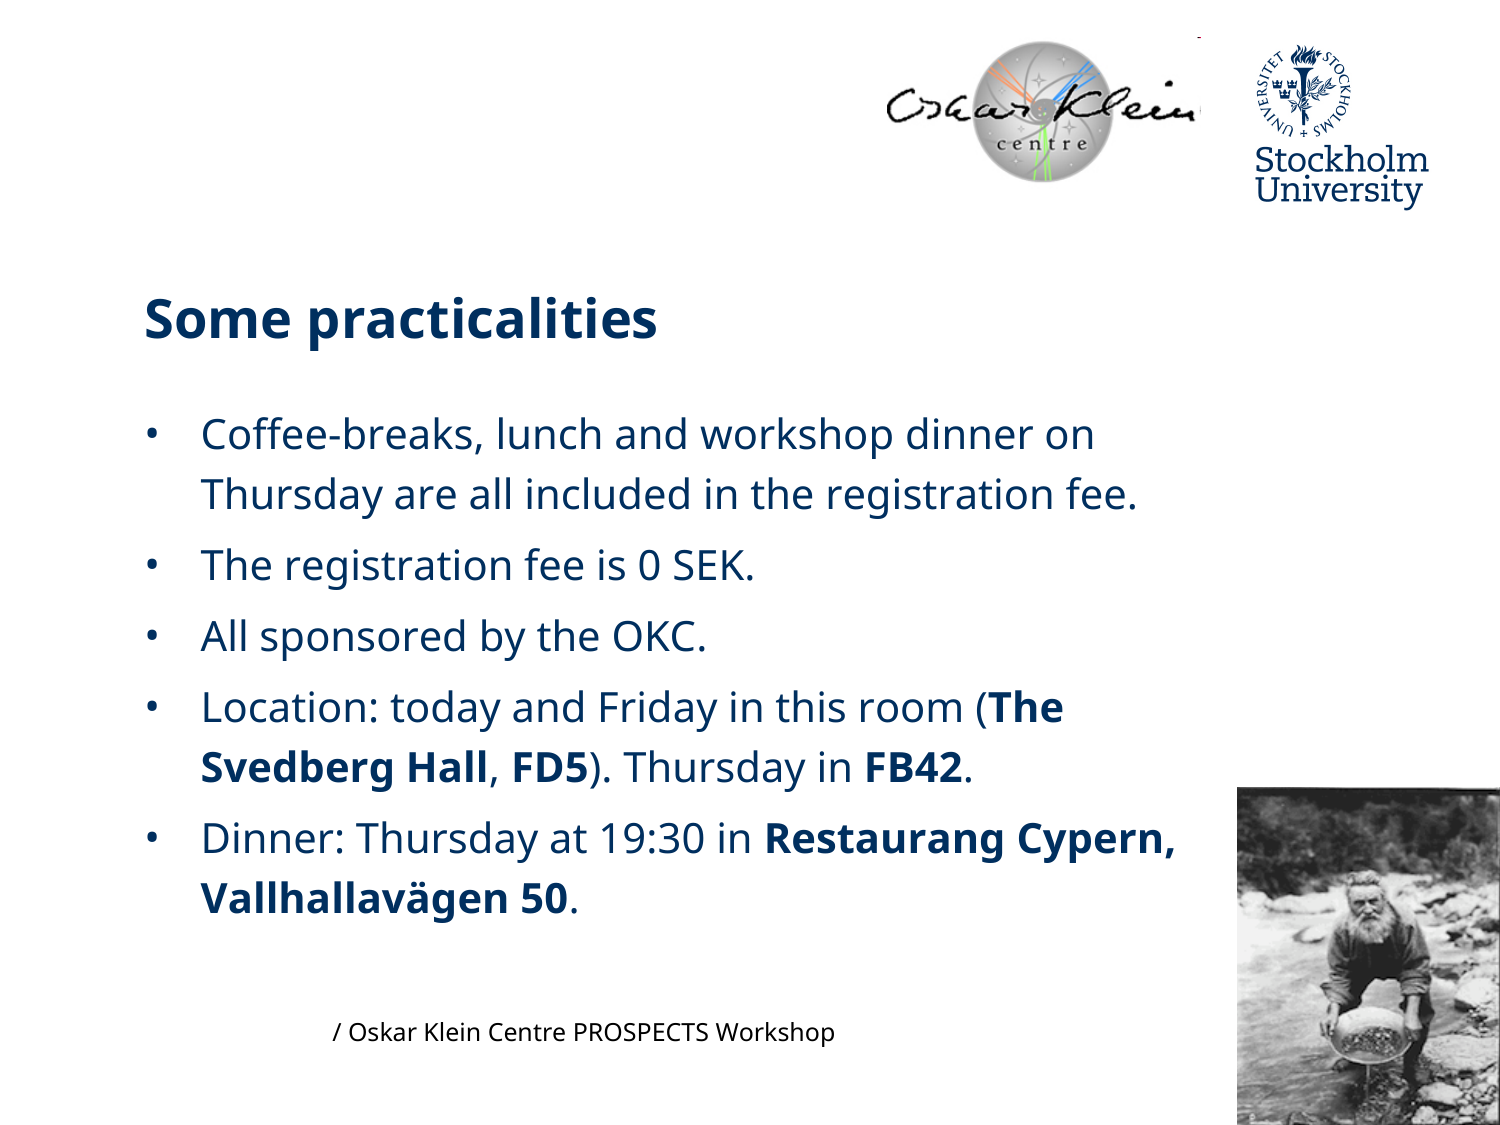

# Some practicalities
Coffee-breaks, lunch and workshop dinner on Thursday are all included in the registration fee.
The registration fee is 0 SEK.
All sponsored by the OKC.
Location: today and Friday in this room (The Svedberg Hall, FD5). Thursday in FB42.
Dinner: Thursday at 19:30 in Restaurang Cypern, Vallhallavägen 50.
Oskar Klein Centre PROSPECTS Workshop